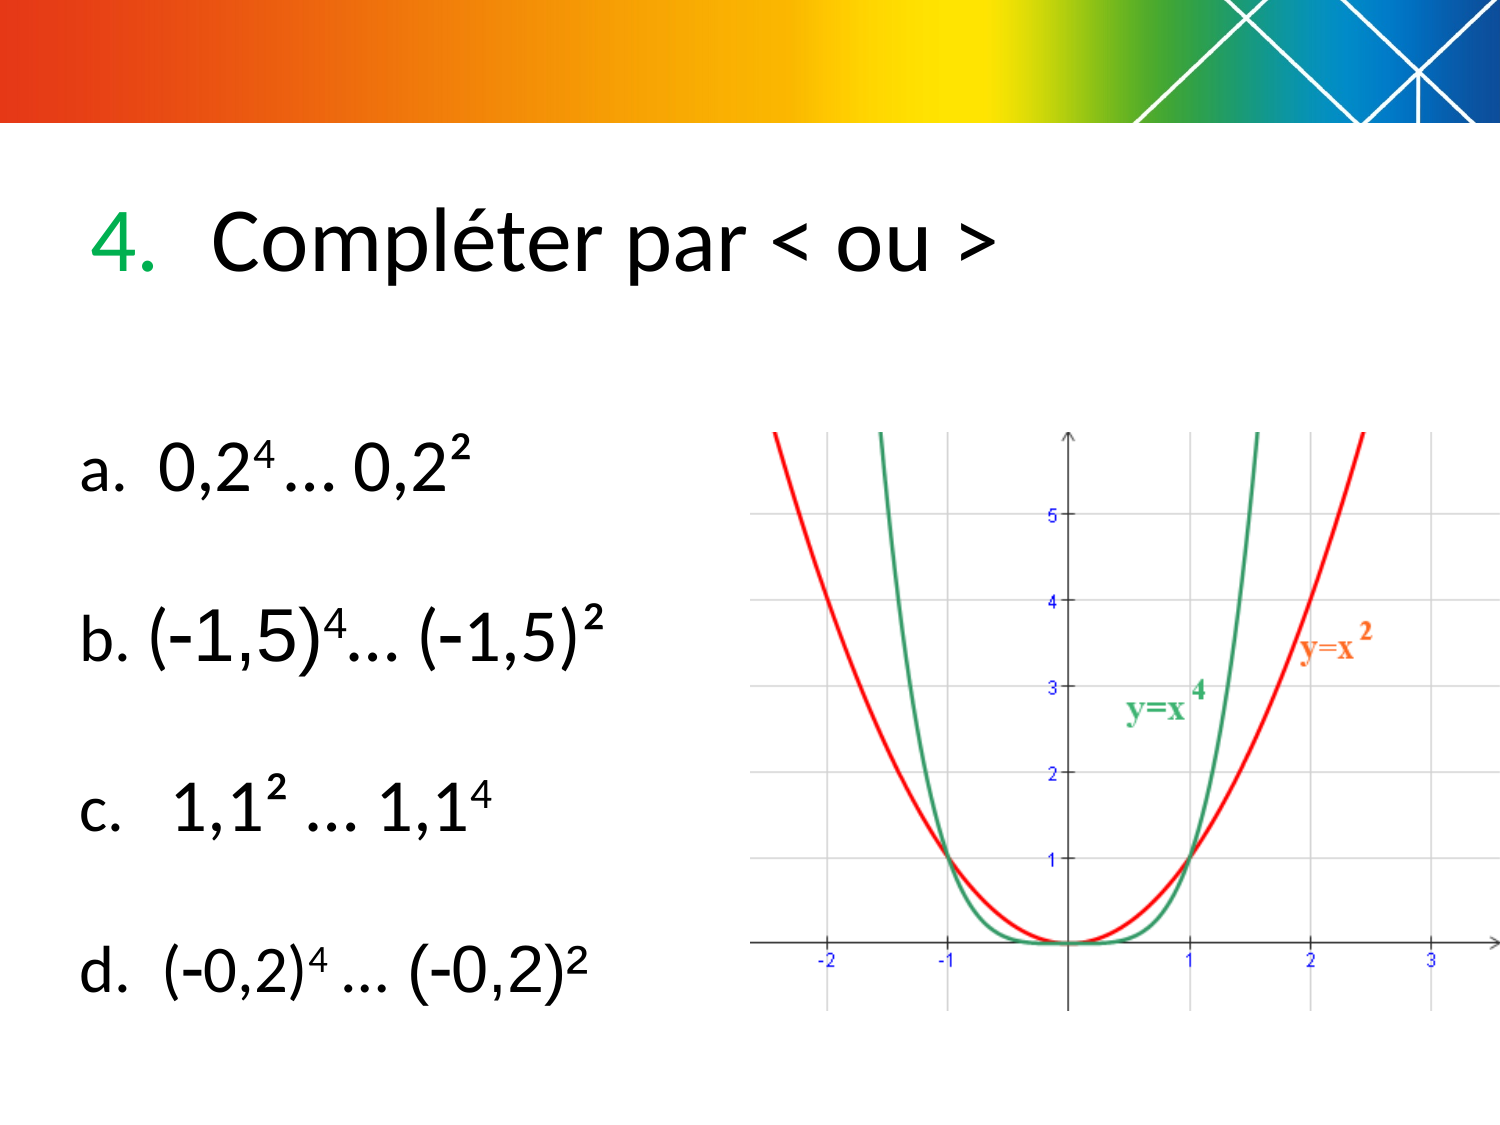

# Compléter par < ou >
a. 0,24 … 0,2²
b. (1,5)4… (1,5)²
c. 1,1² … 1,14
d. (0,2)4 … (0,2)²